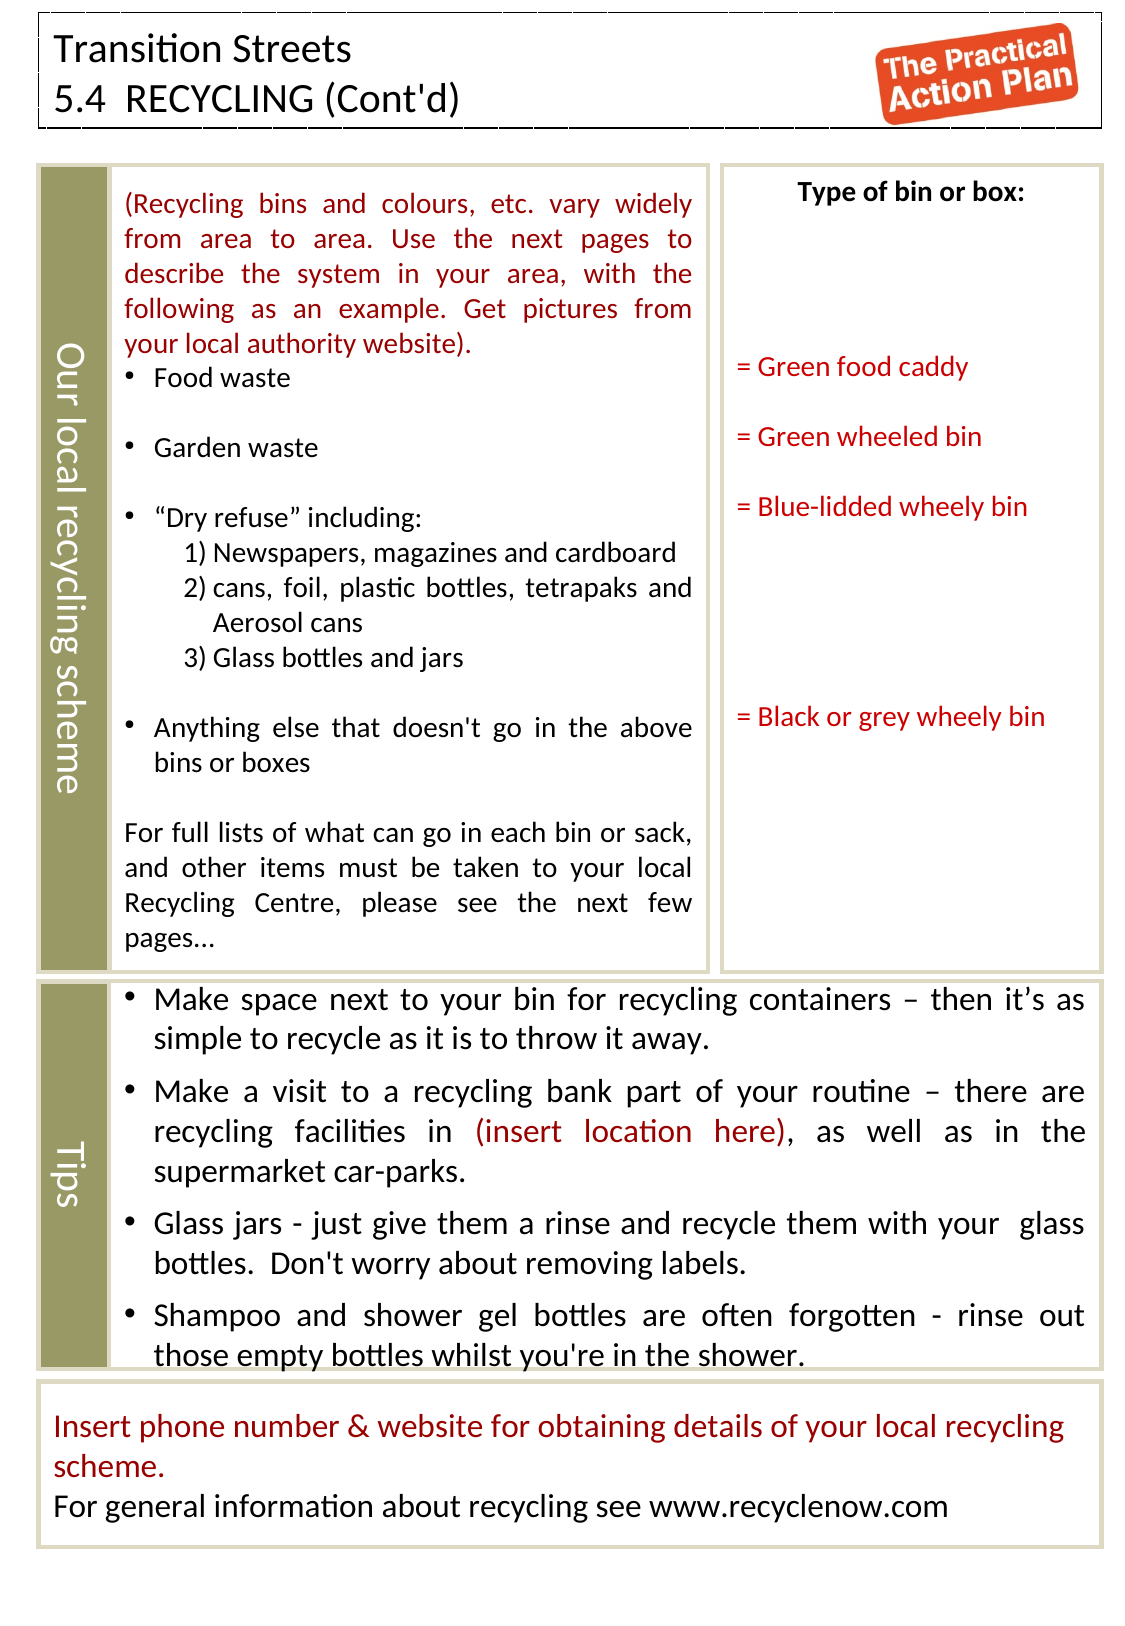

Transition Streets
5.4 RECYCLING (Cont'd)
Our local recycling scheme
(Recycling bins and colours, etc. vary widely from area to area. Use the next pages to describe the system in your area, with the following as an example. Get pictures from your local authority website).
Food waste
Garden waste
“Dry refuse” including:
Newspapers, magazines and cardboard
cans, foil, plastic bottles, tetrapaks and Aerosol cans
Glass bottles and jars
Anything else that doesn't go in the above bins or boxes
For full lists of what can go in each bin or sack, and other items must be taken to your local Recycling Centre, please see the next few pages...
Type of bin or box:
= Green food caddy
= Green wheeled bin
= Blue-lidded wheely bin
= Black or grey wheely bin
Make space next to your bin for recycling containers – then it’s as simple to recycle as it is to throw it away.
Make a visit to a recycling bank part of your routine – there are recycling facilities in (insert location here), as well as in the supermarket car-parks.
Glass jars - just give them a rinse and recycle them with your glass bottles. Don't worry about removing labels.
Shampoo and shower gel bottles are often forgotten - rinse out those empty bottles whilst you're in the shower.
Tips
Insert phone number & website for obtaining details of your local recycling scheme.
For general information about recycling see www.recyclenow.com